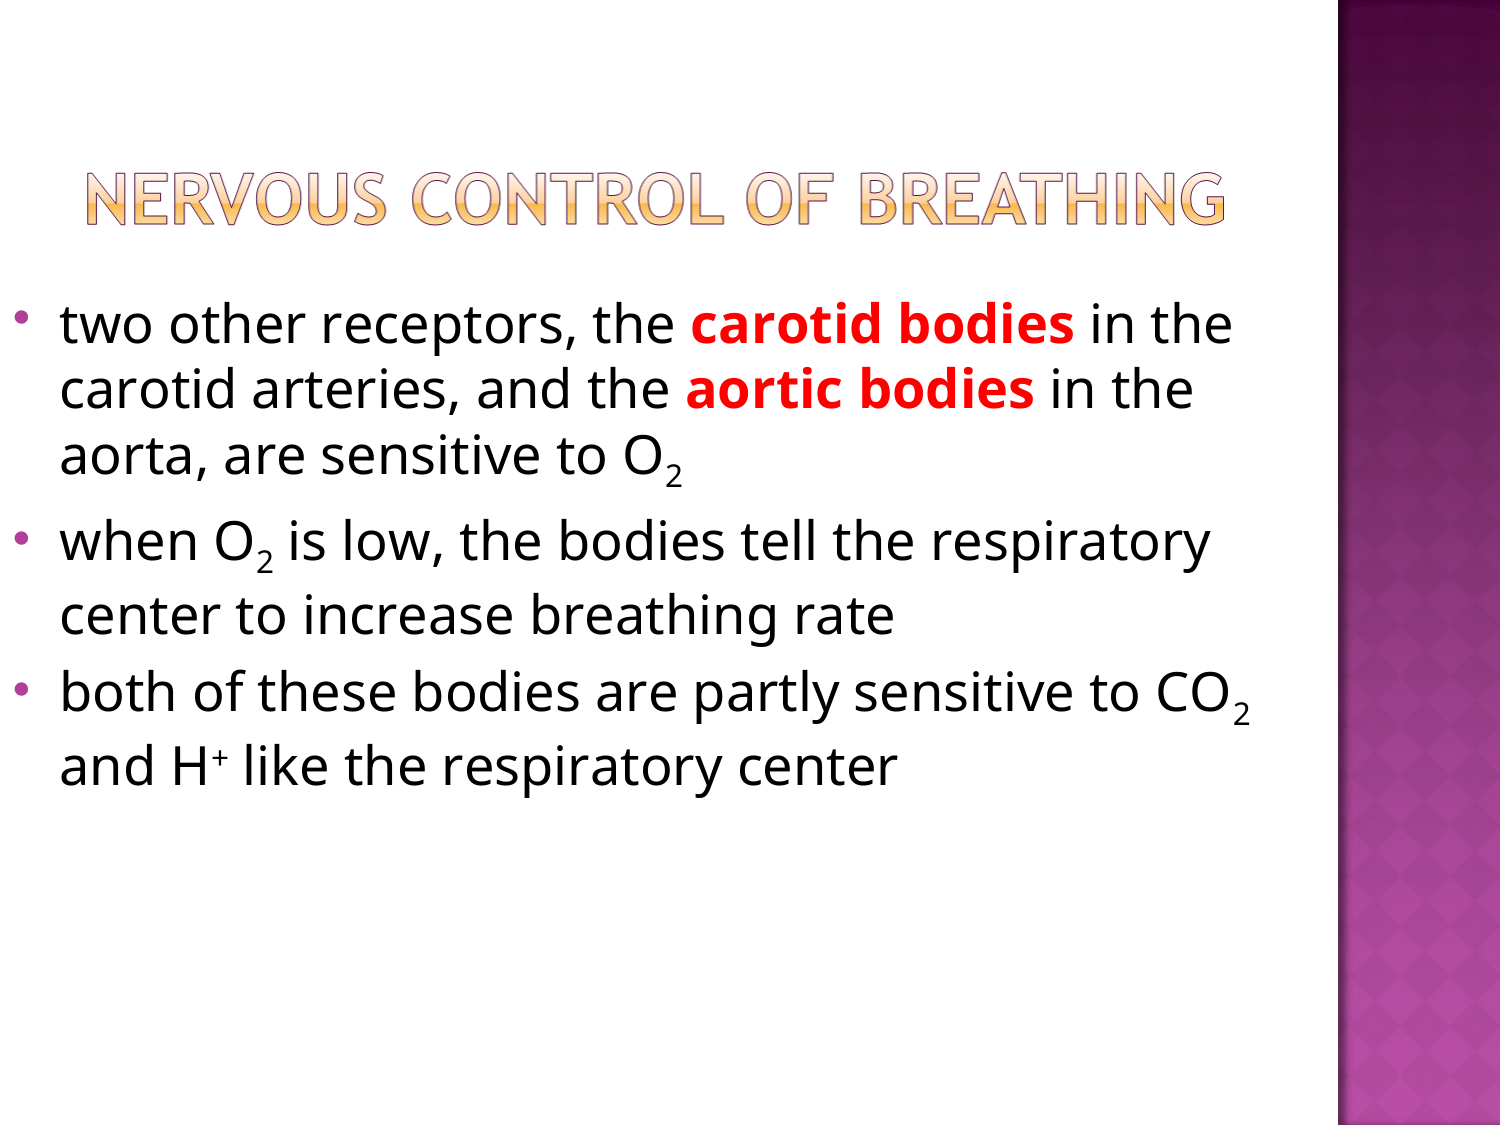

# two other receptors, the carotid bodies in the carotid arteries, and the aortic bodies in the aorta, are sensitive to O2
when O2 is low, the bodies tell the respiratory center to increase breathing rate
both of these bodies are partly sensitive to CO2 and H+ like the respiratory center